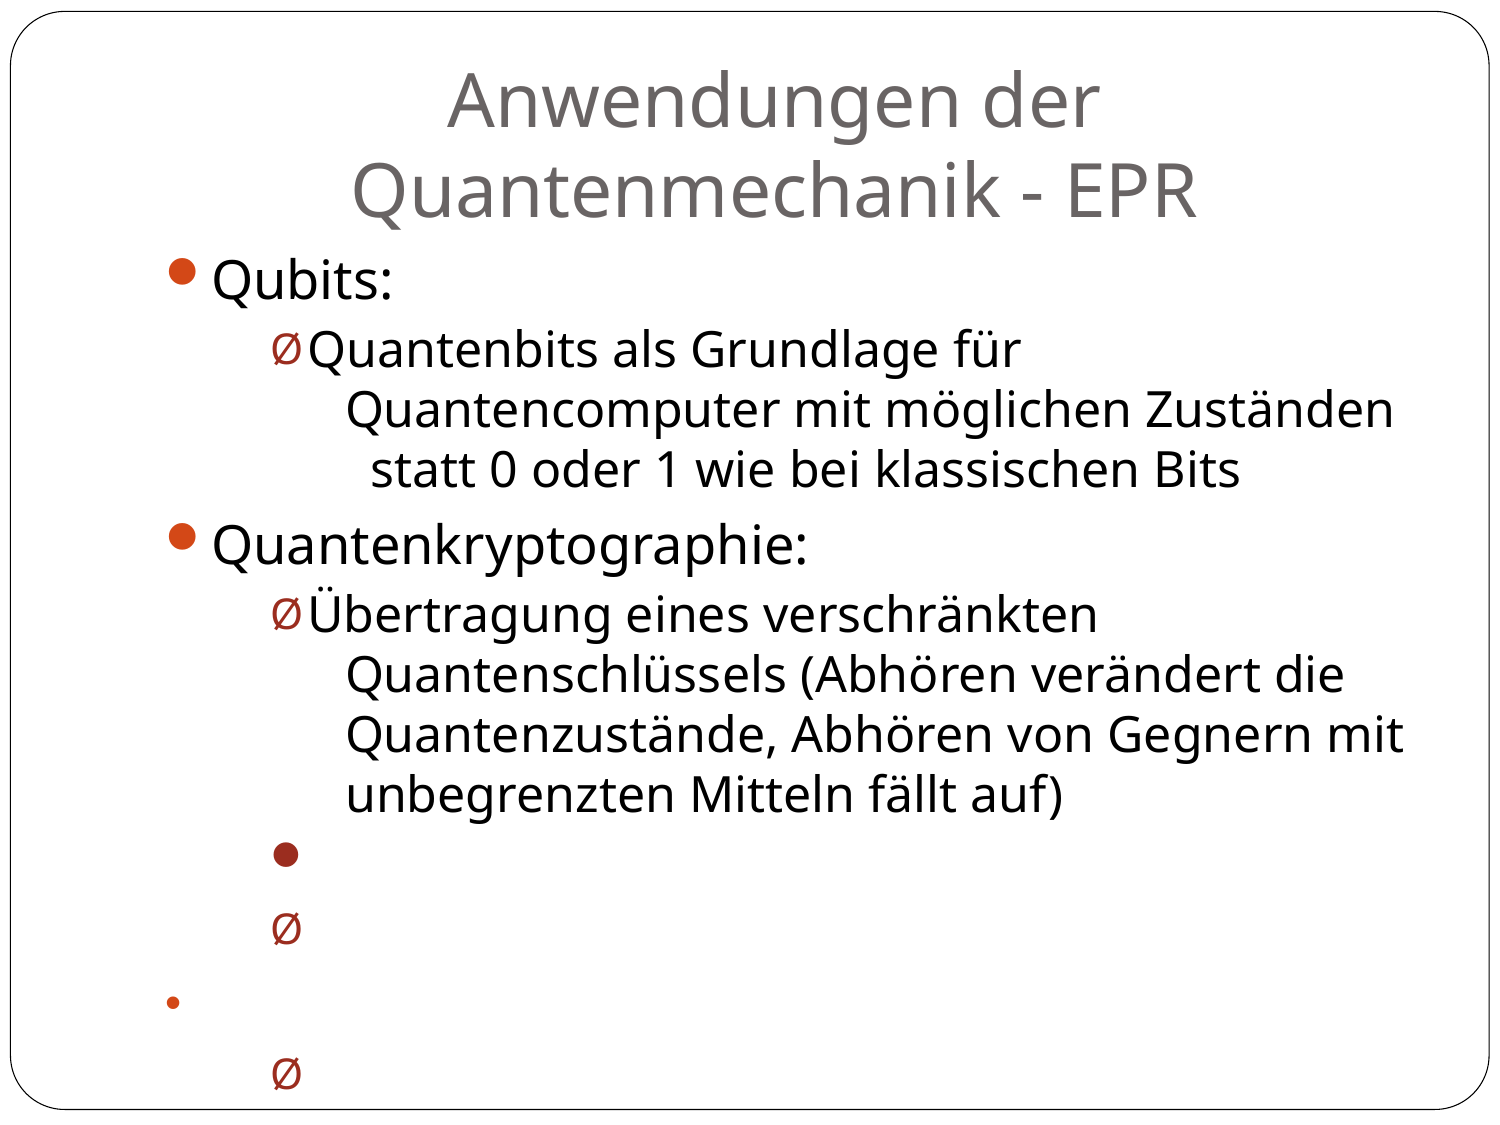

# Anwendungen der Quantenmechanik - EPR
Qubits:
Quantenbits als Grundlage für Quantencomputer mit möglichen Zuständen statt 0 oder 1 wie bei klassischen Bits
Quantenkryptographie:
Übertragung eines verschränkten Quantenschlüssels (Abhören verändert die Quantenzustände, Abhören von Gegnern mit unbegrenzten Mitteln fällt auf)